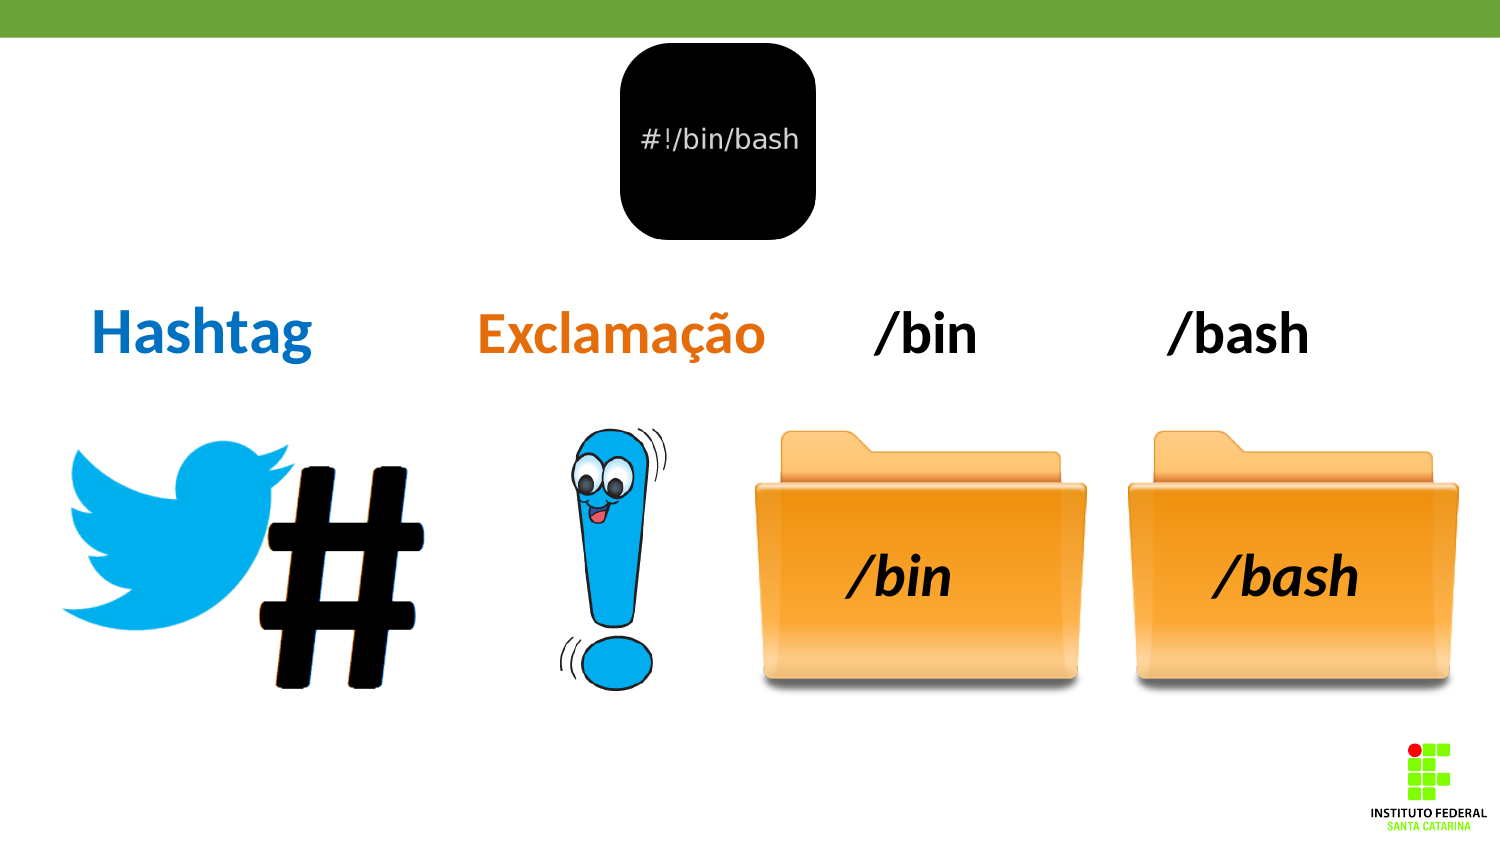

Hashtag Exclamação /bin /bash
# /bin
/bash